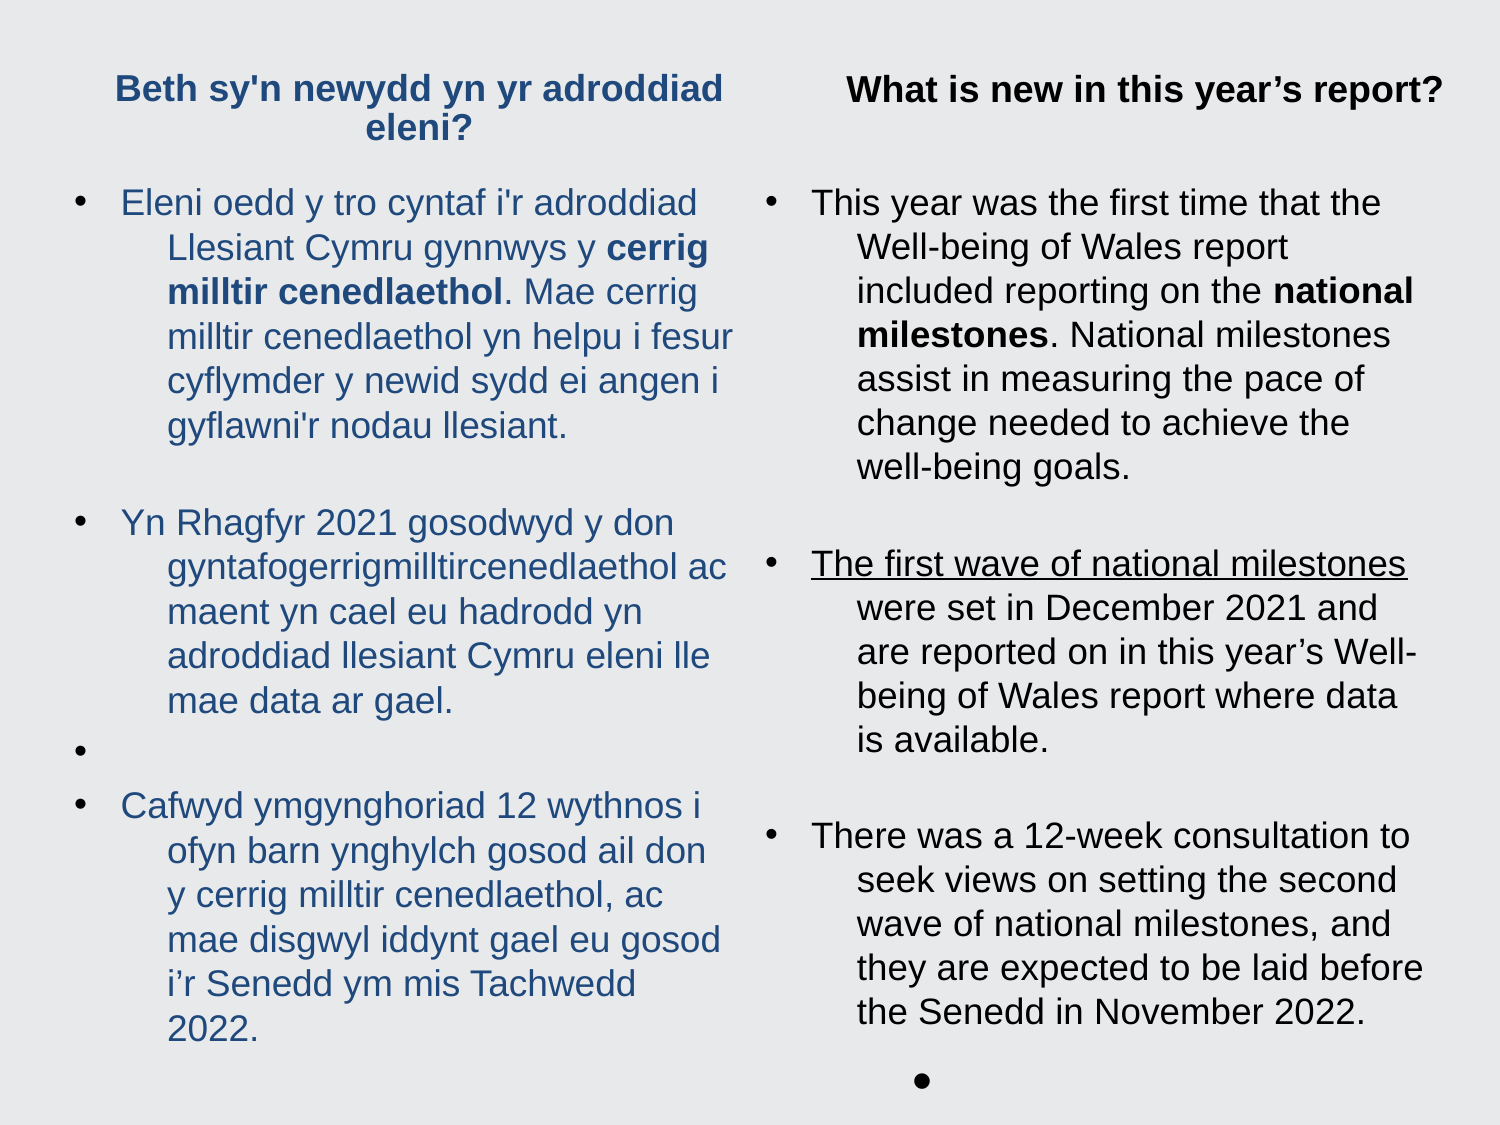

Beth sy'n newydd yn yr adroddiad eleni?
# What is new in this year’s report?
Eleni oedd y tro cyntaf i'r adroddiad Llesiant Cymru gynnwys y cerrig milltir cenedlaethol. Mae cerrig milltir cenedlaethol yn helpu i fesur cyflymder y newid sydd ei angen i gyflawni'r nodau llesiant.
Yn Rhagfyr 2021 gosodwyd y dongyntafogerrigmilltircenedlaethol ac maent yn cael eu hadrodd yn adroddiad llesiant Cymru eleni lle mae data ar gael.
Cafwyd ymgynghoriad 12 wythnos i ofyn barn ynghylch gosod ail don y cerrig milltir cenedlaethol, ac mae disgwyl iddynt gael eu gosod i’r Senedd ym mis Tachwedd 2022.
This year was the first time that the Well-being of Wales report included reporting on the national milestones. National milestones assist in measuring the pace of change needed to achieve the well-being goals.
The first wave of national milestones were set in December 2021 and are reported on in this year’s Well-being of Wales report where data is available.
There was a 12-week consultation to seek views on setting the second wave of national milestones, and they are expected to be laid before the Senedd in November 2022.